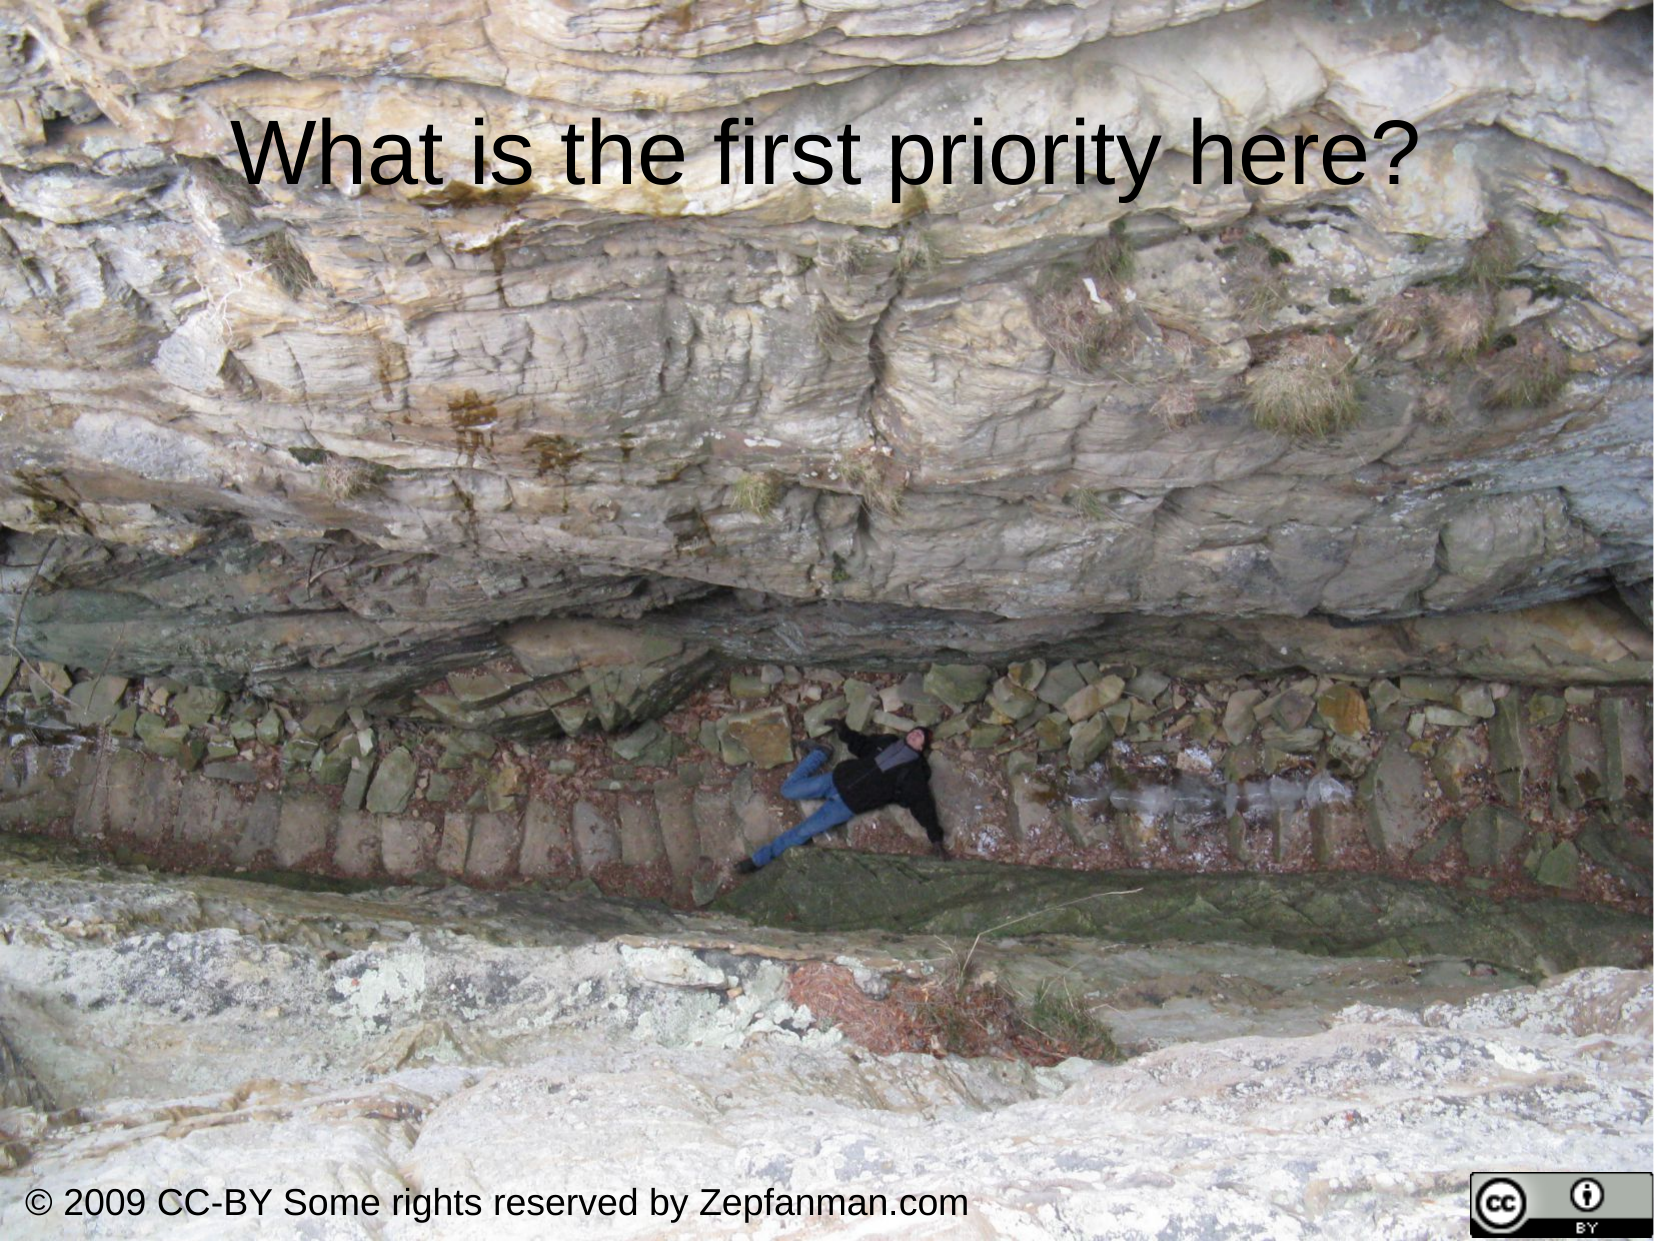

# What is the first priority here?
© 2009 CC-BY Some rights reserved by Zepfanman.com